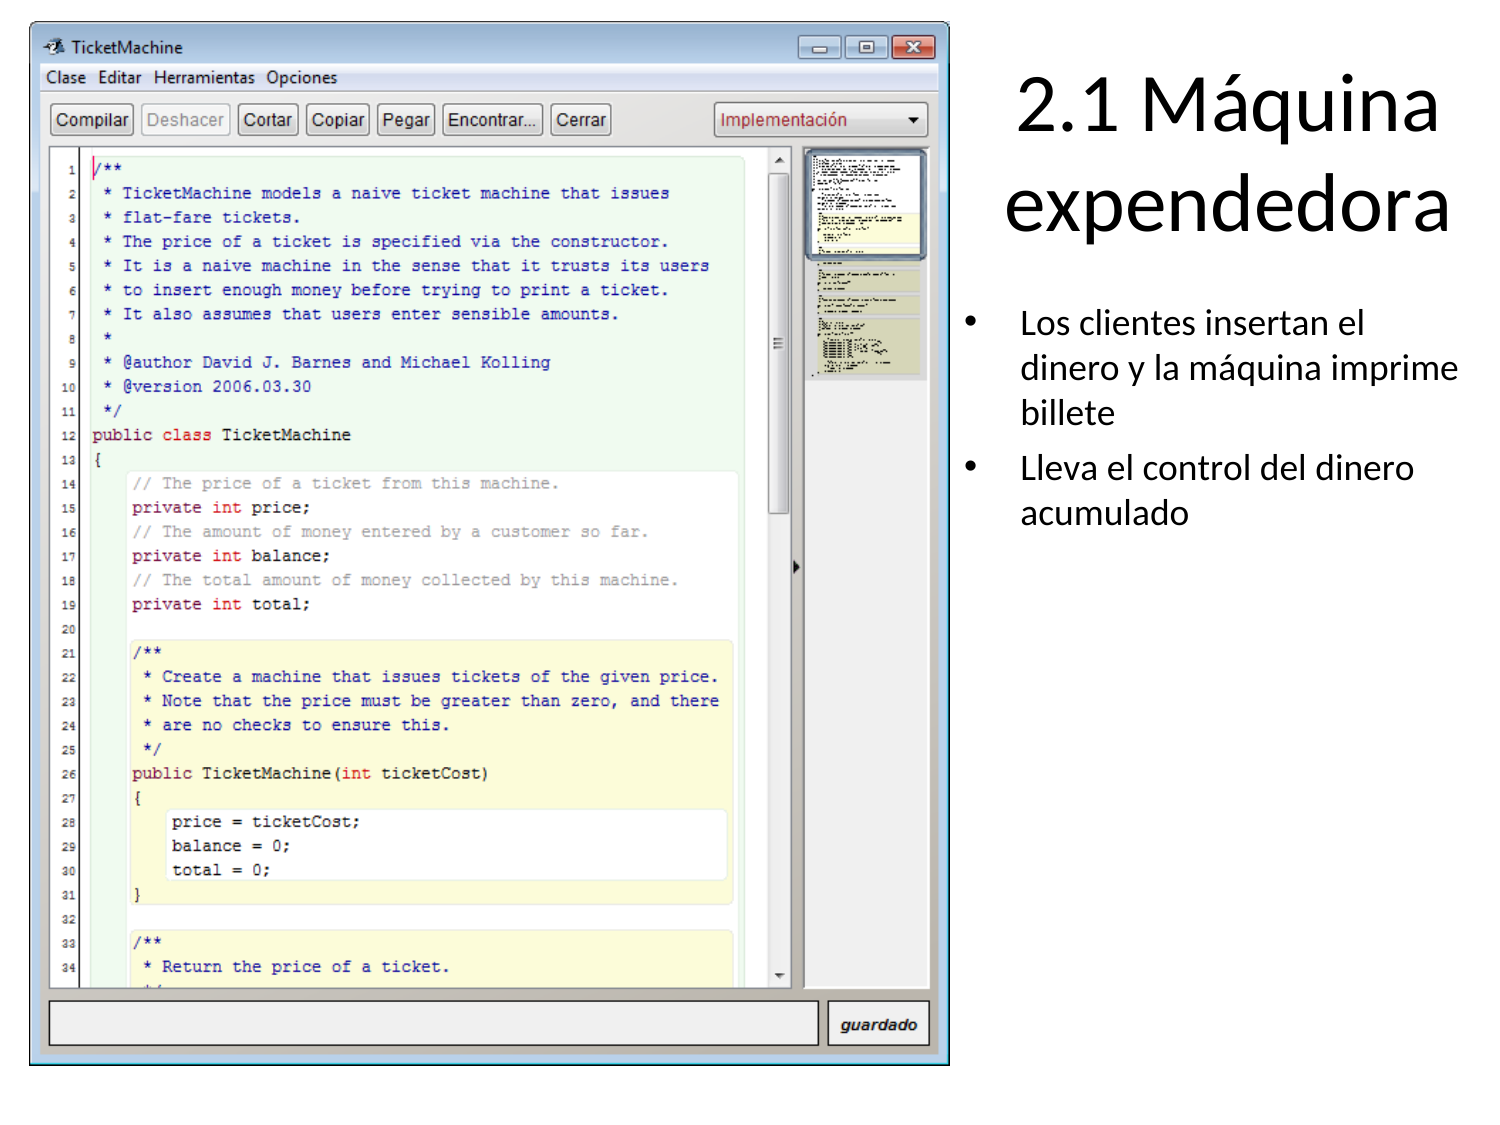

# 2.1 Máquina expendedora
Los clientes insertan el dinero y la máquina imprime billete
Lleva el control del dinero acumulado